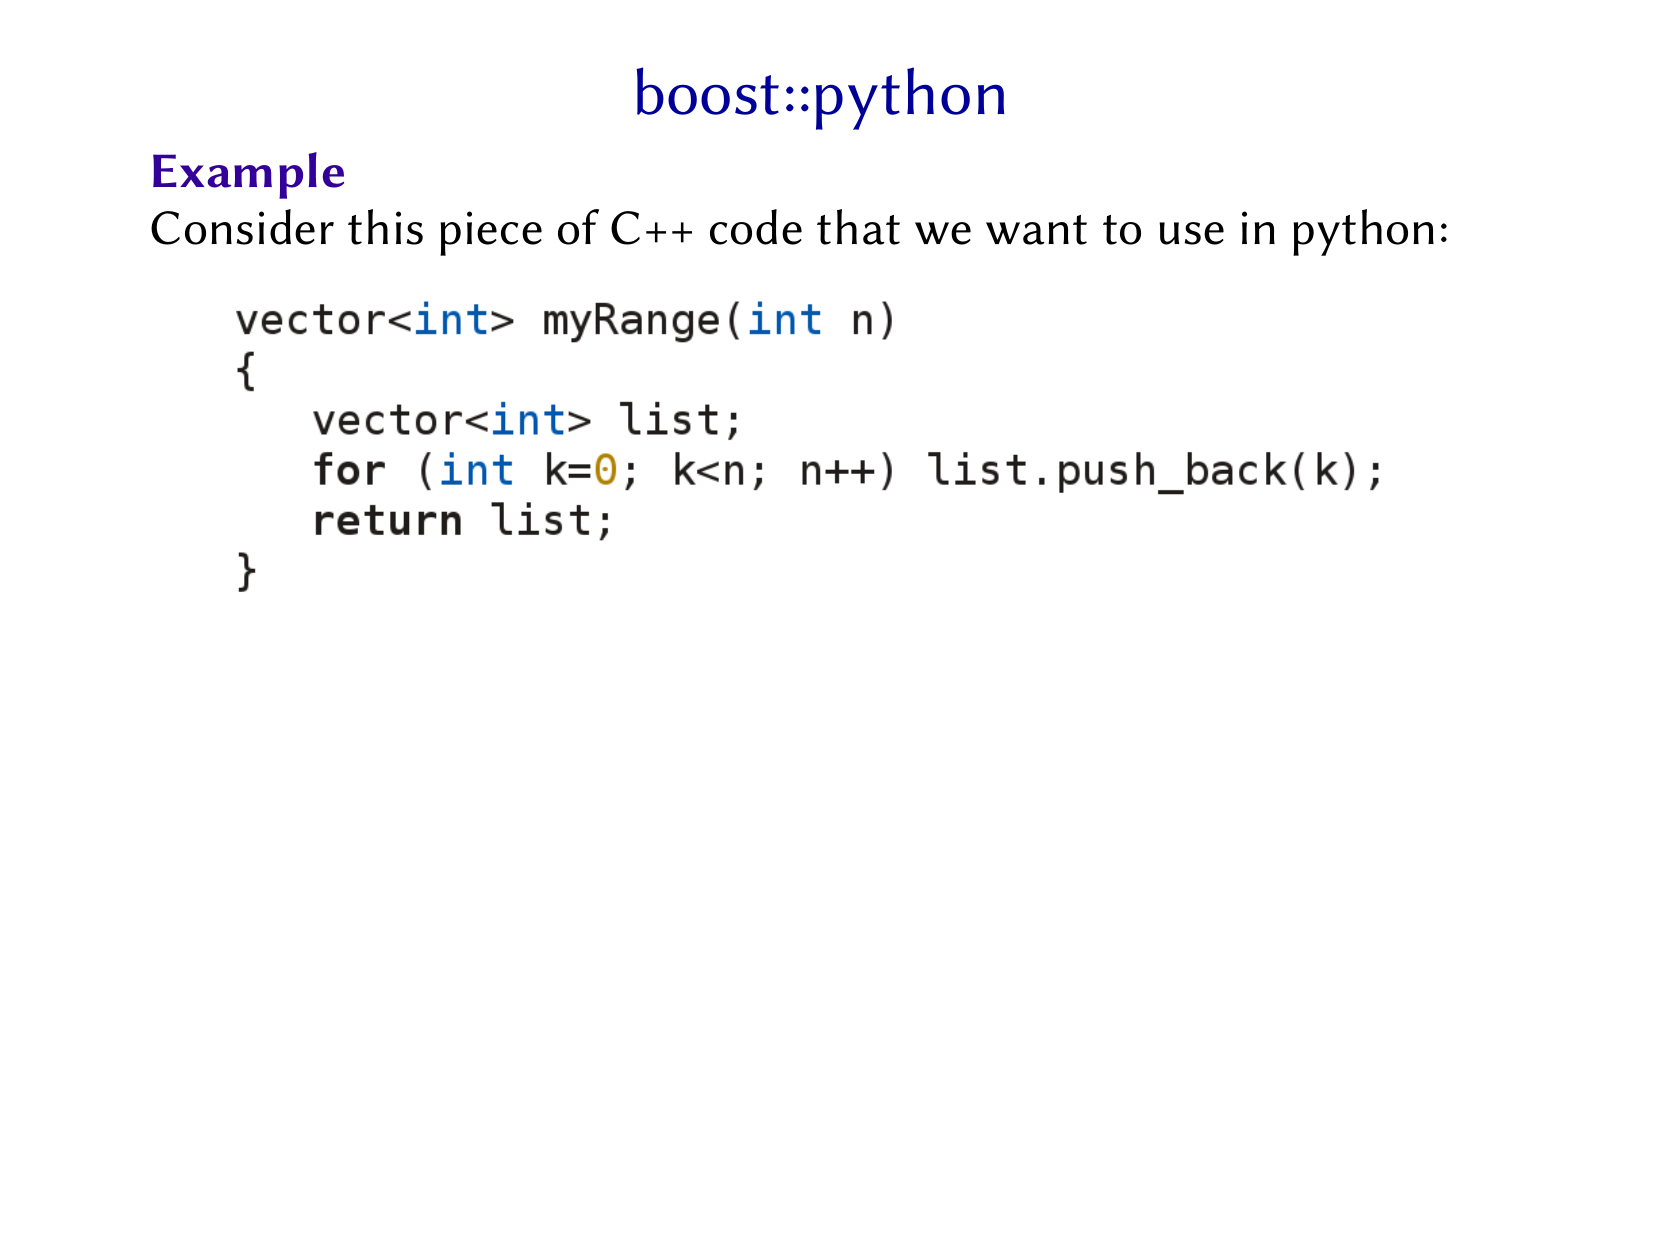

# boost::python
Example
Consider this piece of C++ code that we want to use in python: